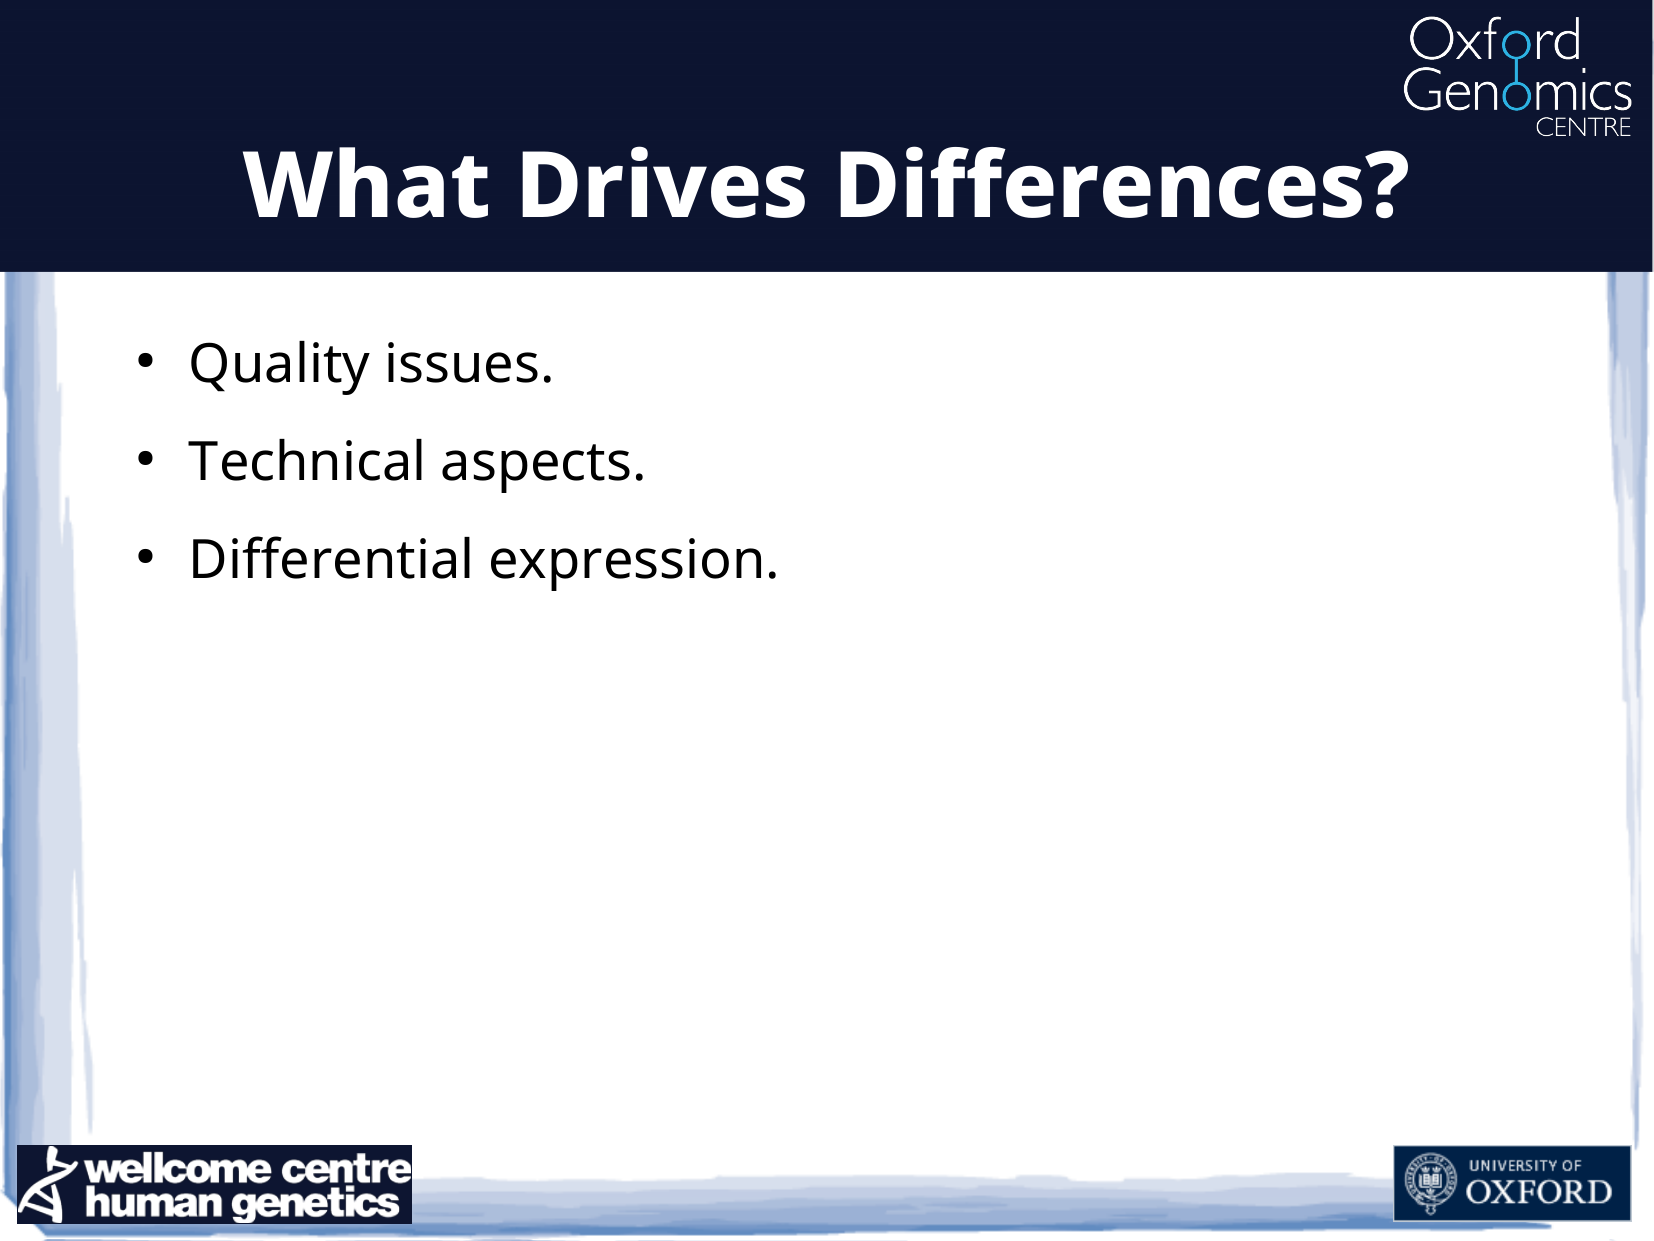

# What Drives Differences?
Quality issues.
Technical aspects.
Differential expression.